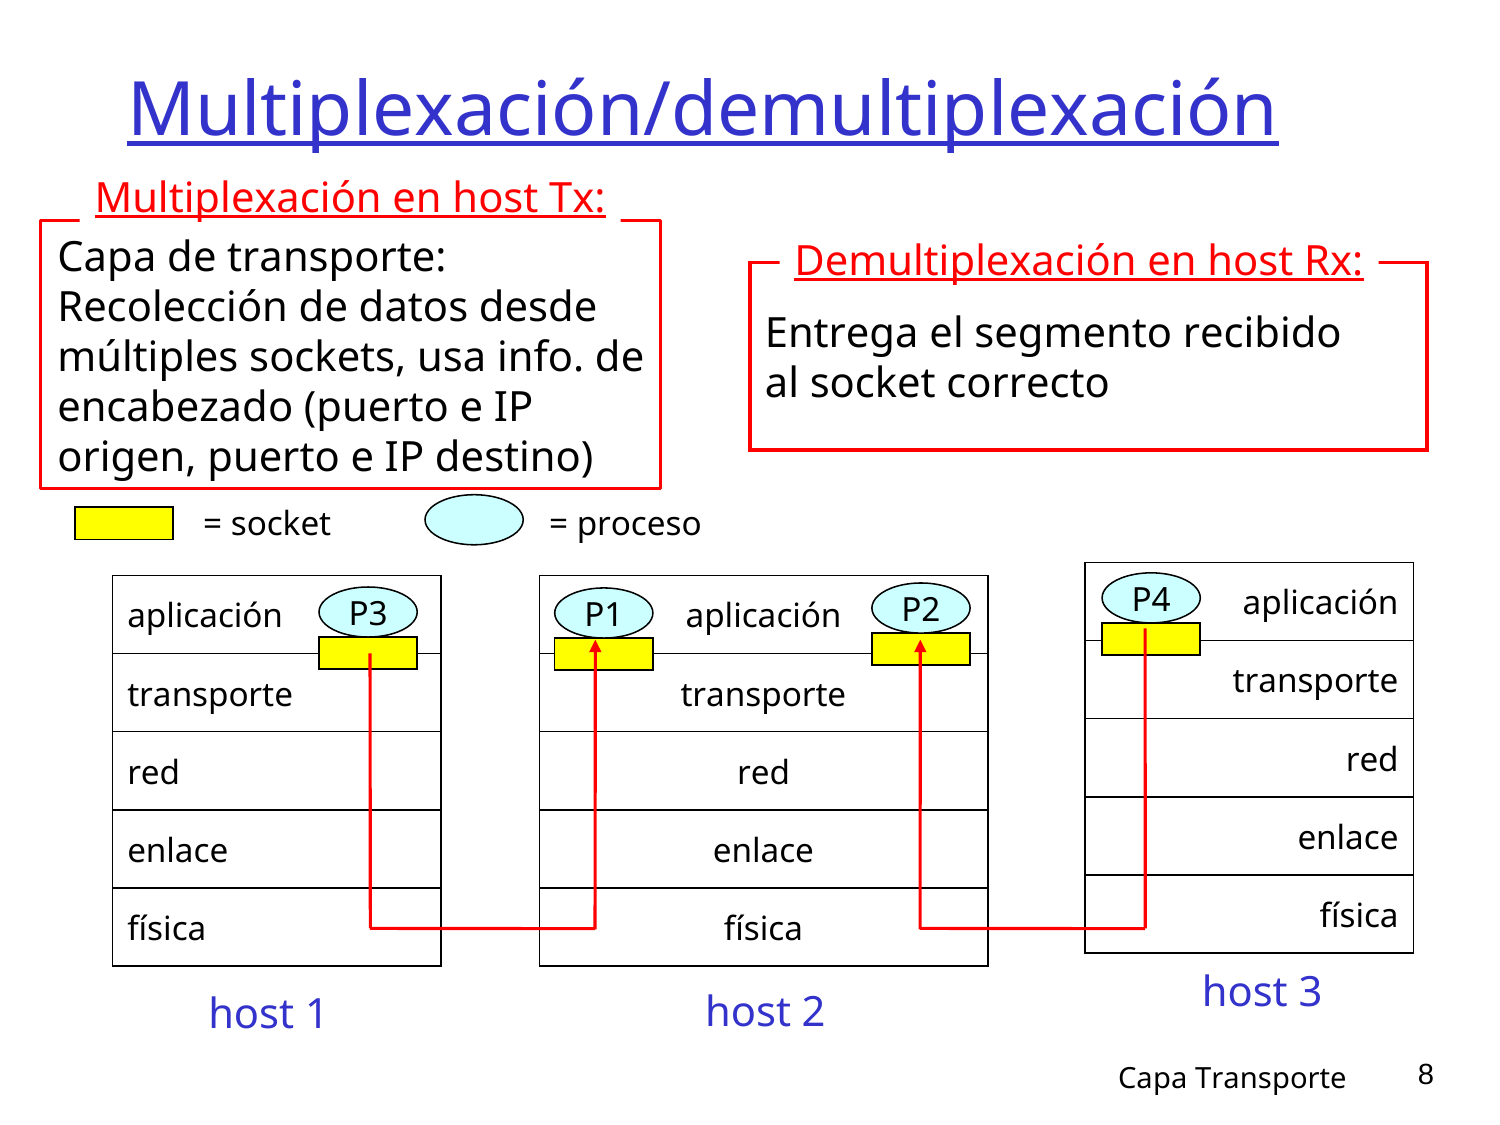

# Multiplexación/demultiplexación
Multiplexación en host Tx:
Capa de transporte:
Recolección de datos desde
múltiples sockets, usa info. de
encabezado (puerto e IP
origen‏, puerto e IP destino)
Demultiplexación en host Rx:
Entrega el segmento recibido
al socket correcto
= socket
= proceso
aplicación
transporte
red
enlace
física
P4
aplicación
transporte
red
enlace
física
aplicación
transporte
red
enlace
física
P1
P2
P3
P1
host 3
host 2
host 1
8